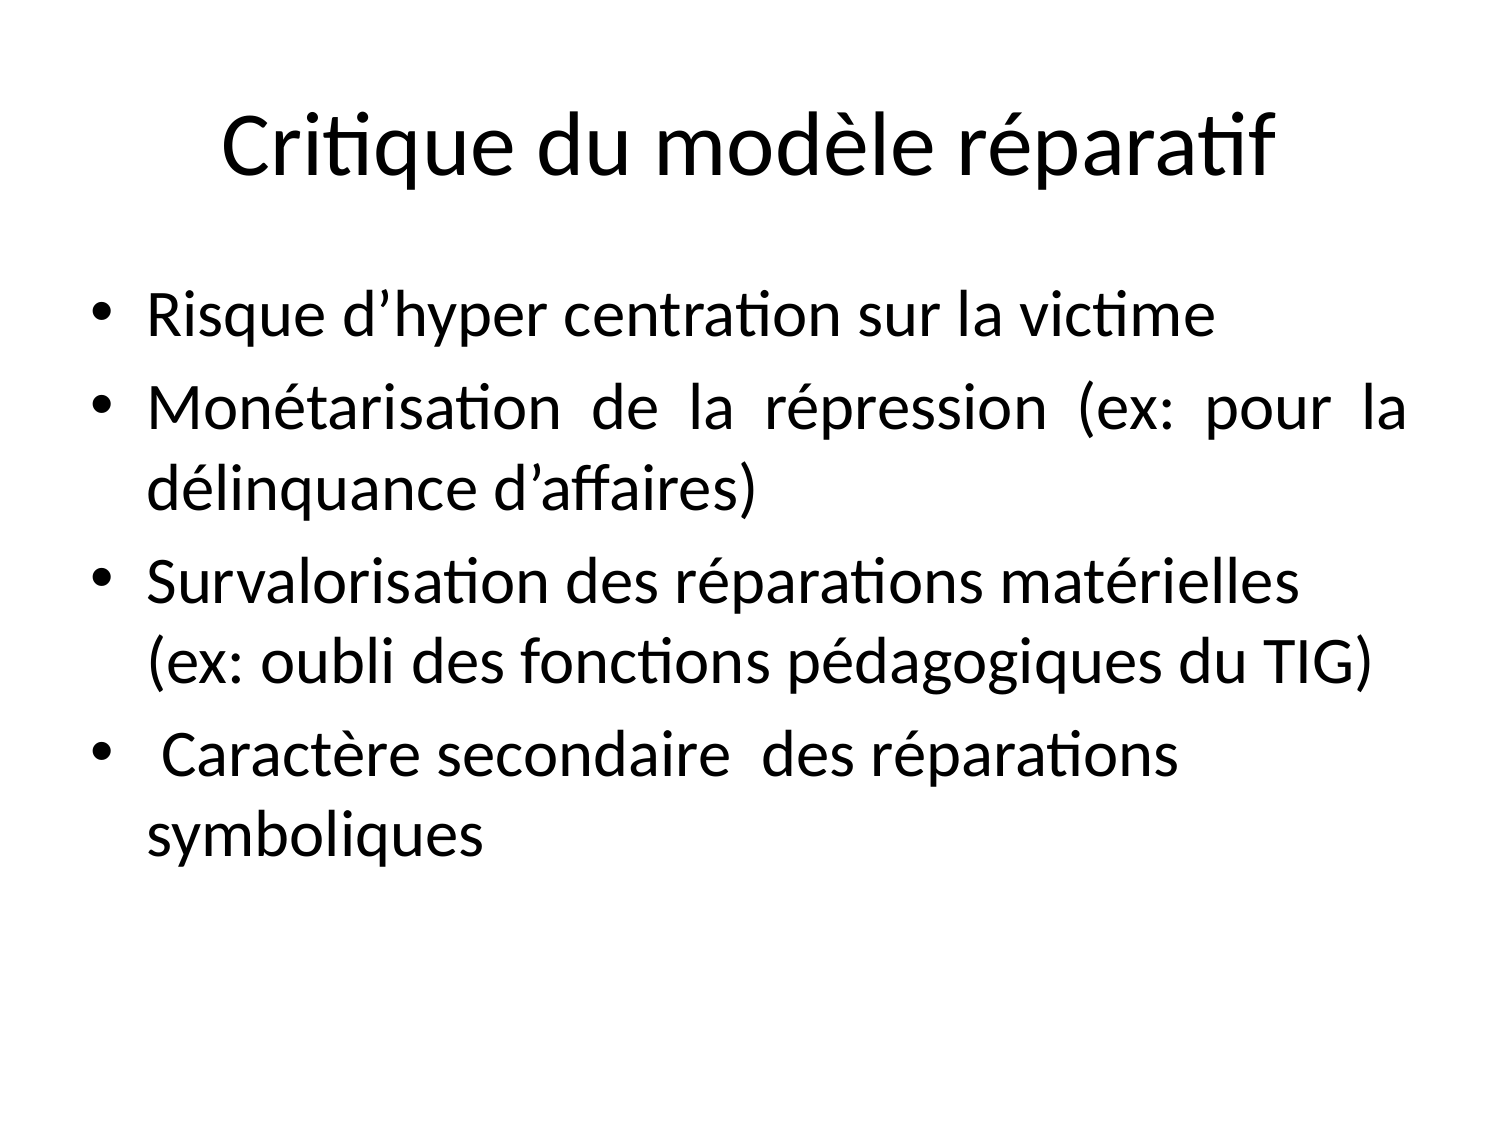

# Critique du modèle réparatif
Risque d’hyper centration sur la victime
Monétarisation de la répression (ex: pour la délinquance d’affaires)
Survalorisation des réparations matérielles (ex: oubli des fonctions pédagogiques du TIG)
 Caractère secondaire des réparations symboliques